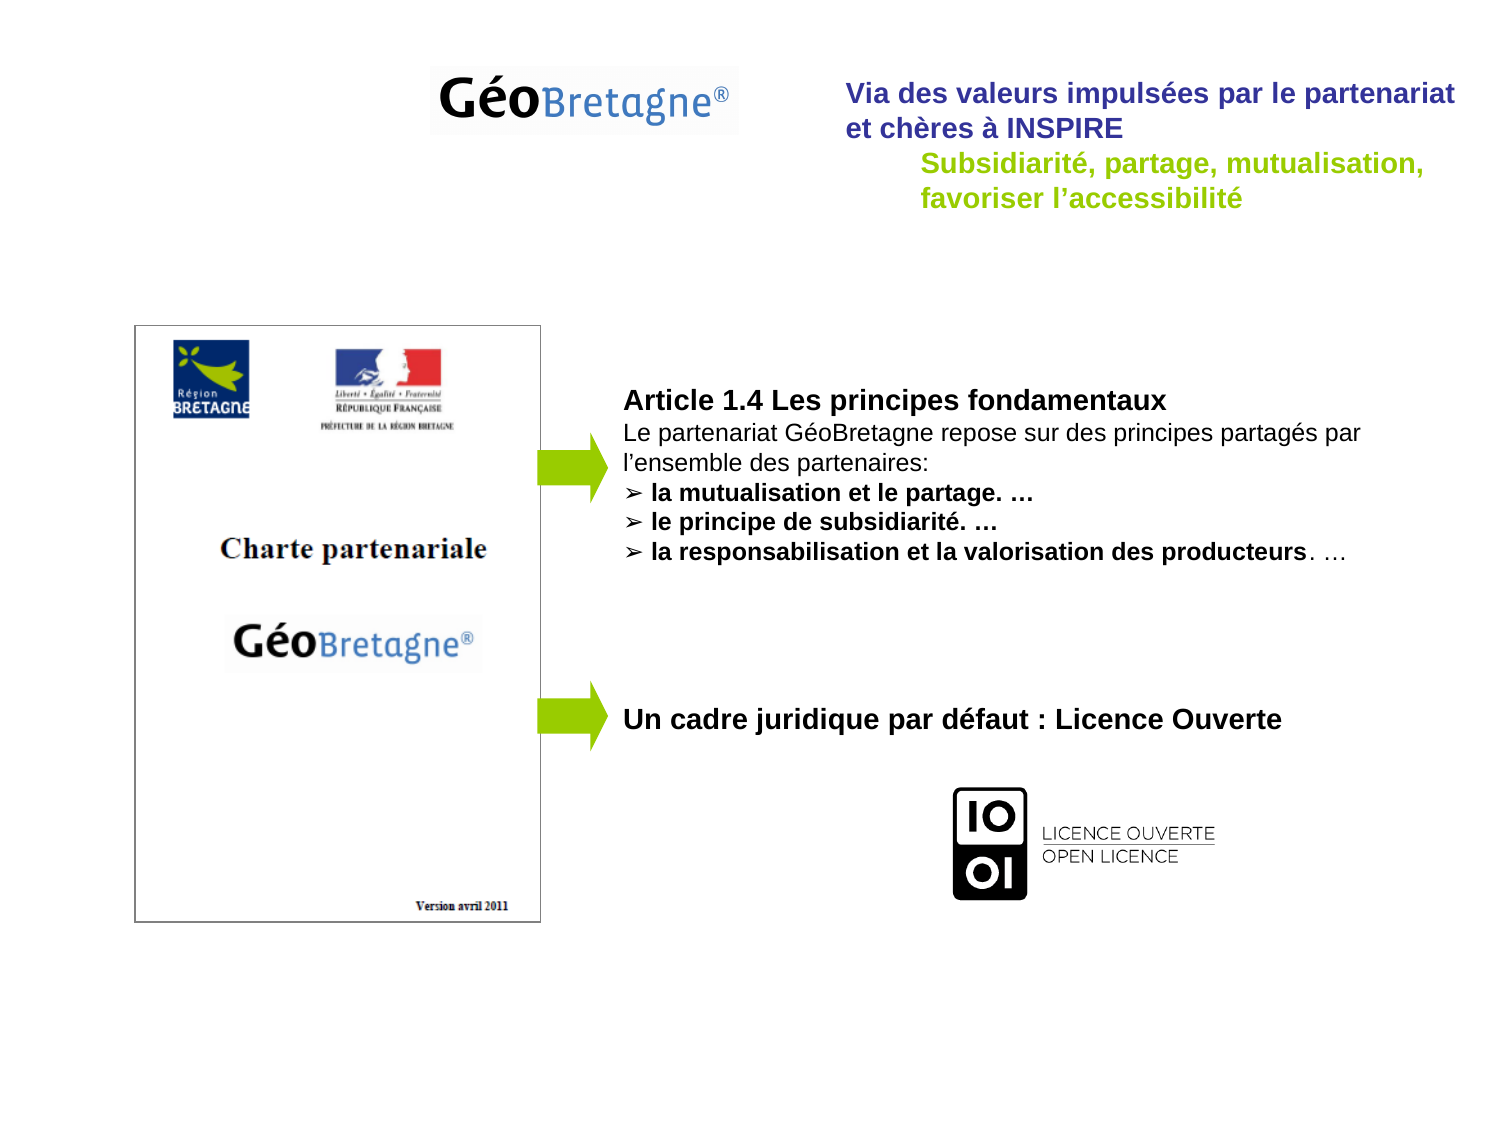

Via des valeurs impulsées par le partenariat
et chères à INSPIRE
Subsidiarité, partage, mutualisation,
favoriser l’accessibilité
Article 1.4 Les principes fondamentaux
Le partenariat GéoBretagne repose sur des principes partagés par l’ensemble des partenaires:
➢ la mutualisation et le partage. …
➢ le principe de subsidiarité. …
➢ la responsabilisation et la valorisation des producteurs. …
Un cadre juridique par défaut : Licence Ouverte